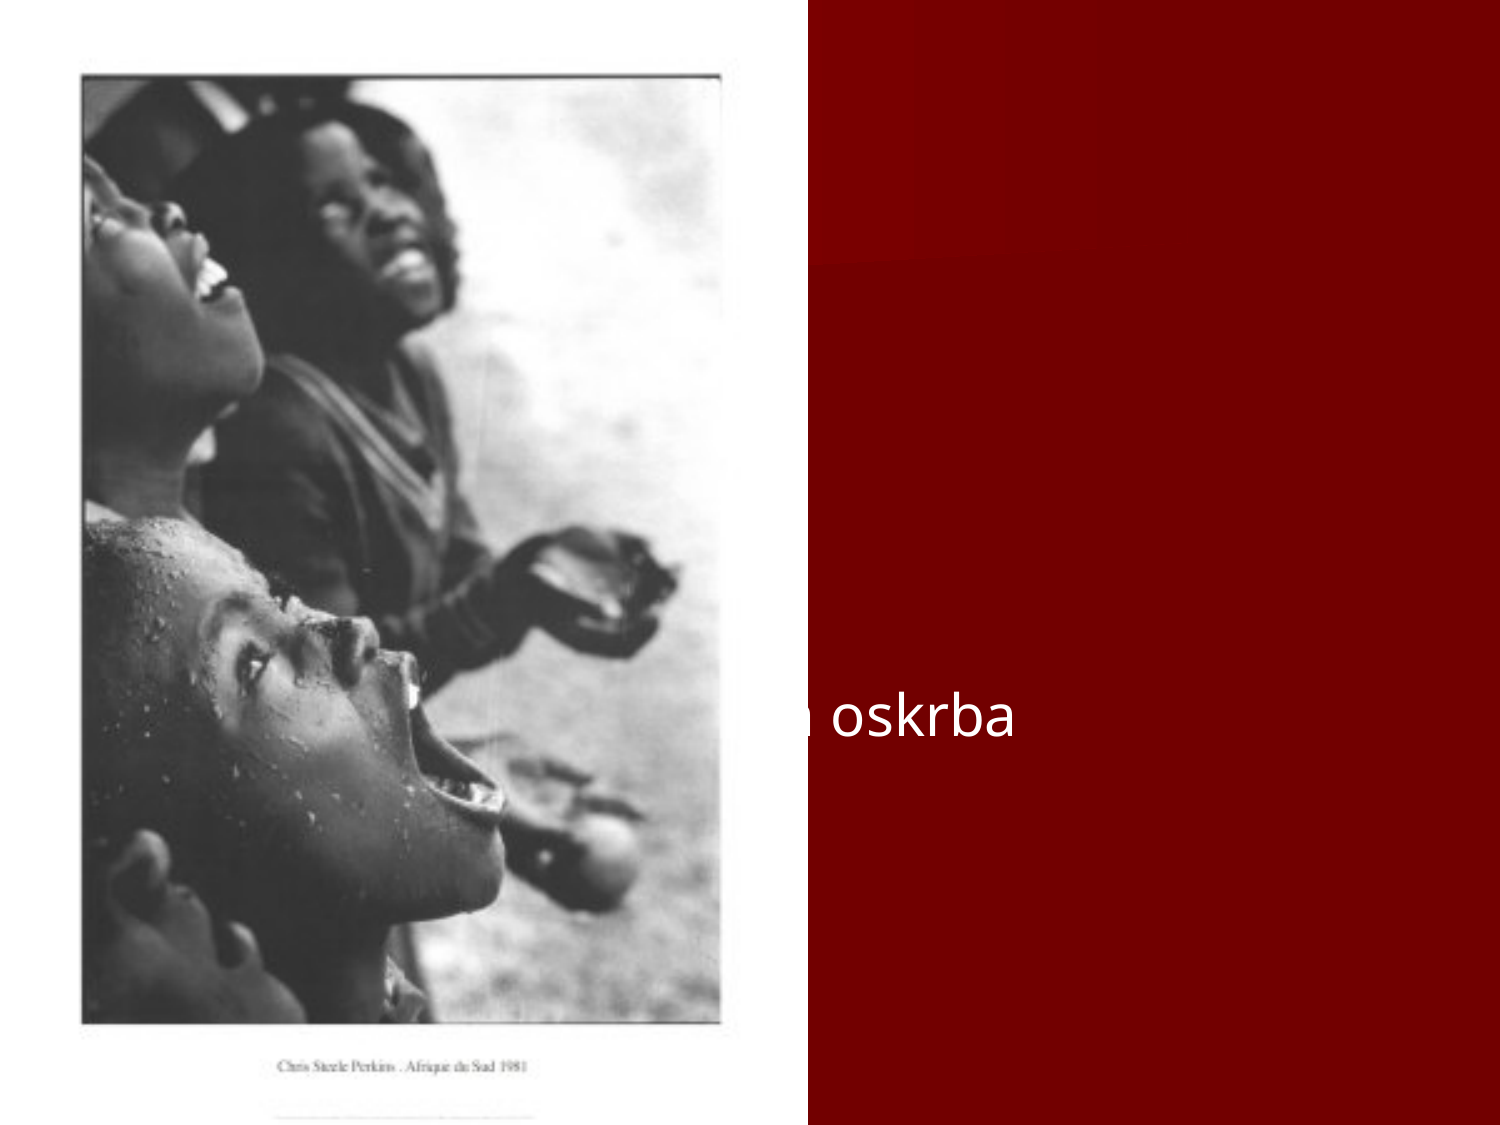

#
DEJAVNIKI:
premalo pitne vode
Suša
Podhranjenost
Neizobraženost
Nezadostna zdravstvena oskrba
…